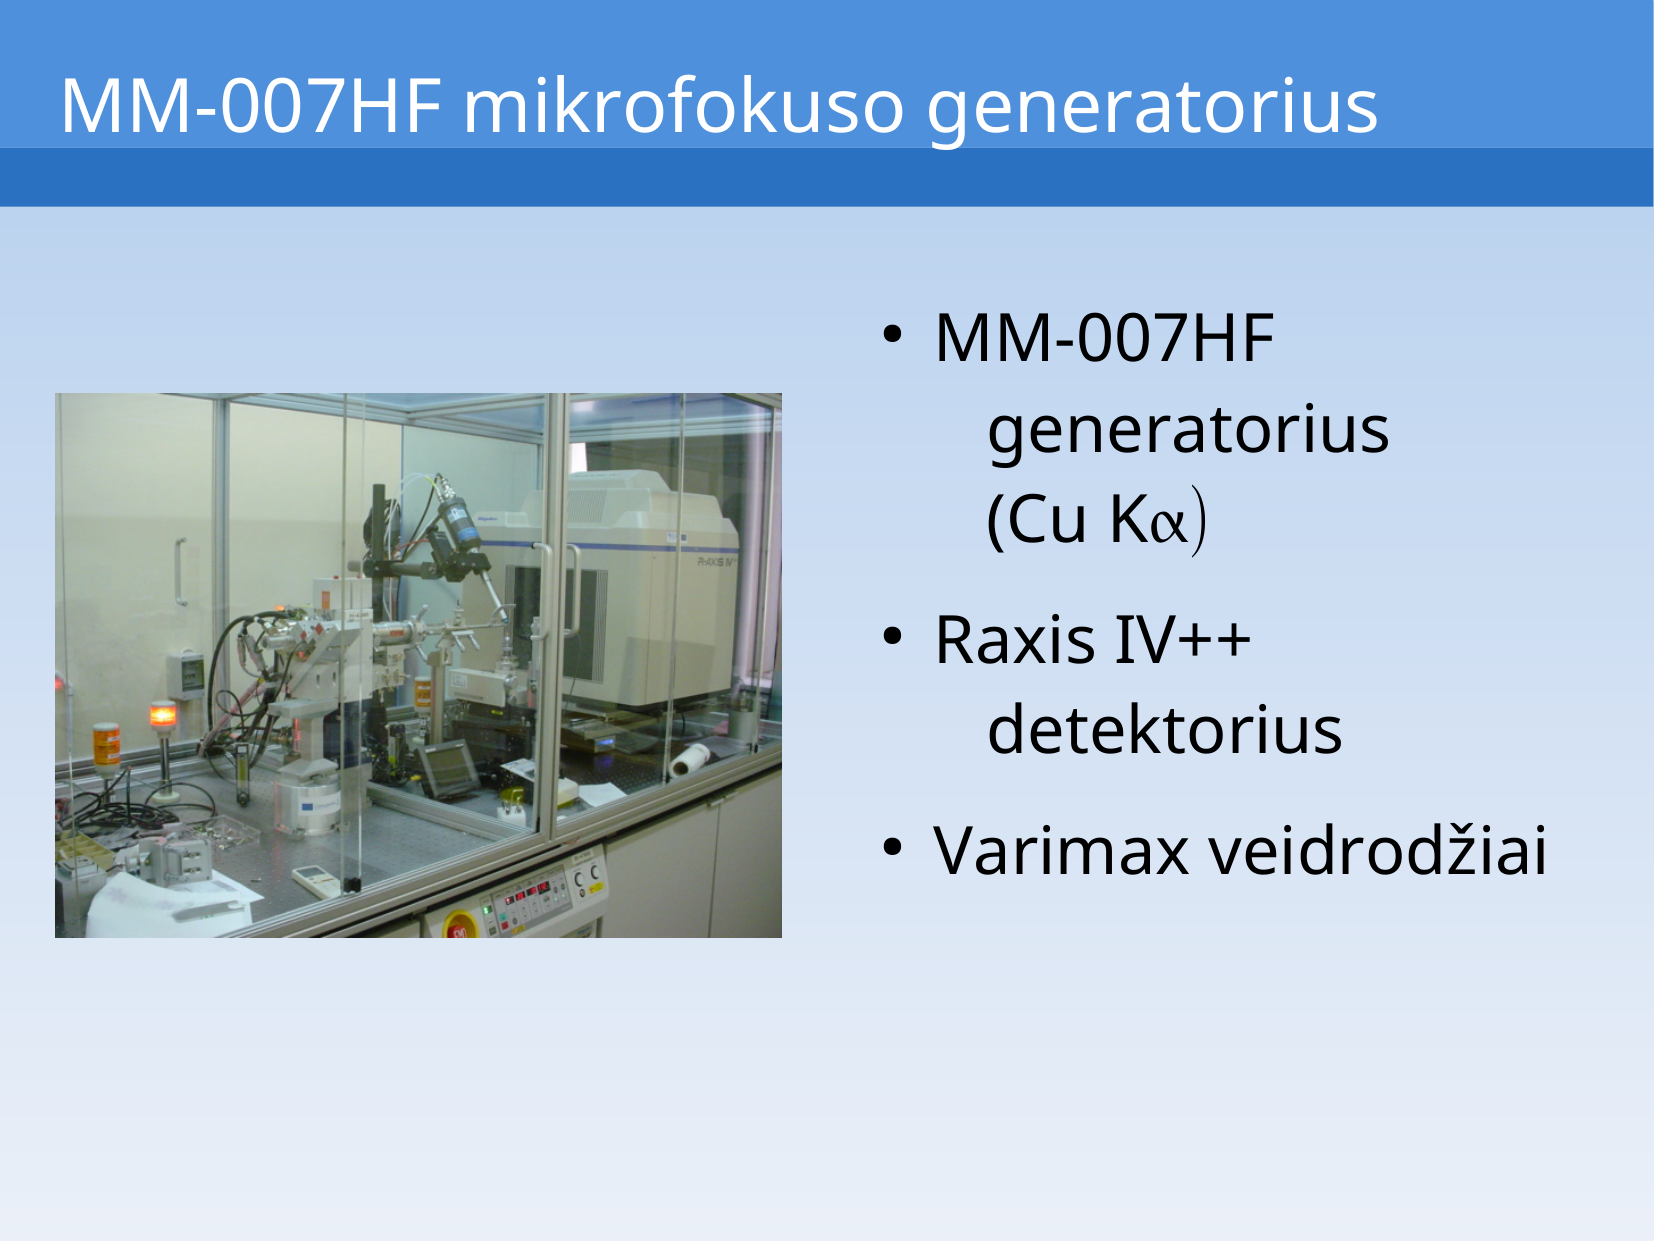

# MM-007HF mikrofokuso generatorius
MM-007HF generatorius
(Cu K)
Raxis IV++ detektorius
Varimax veidrodžiai